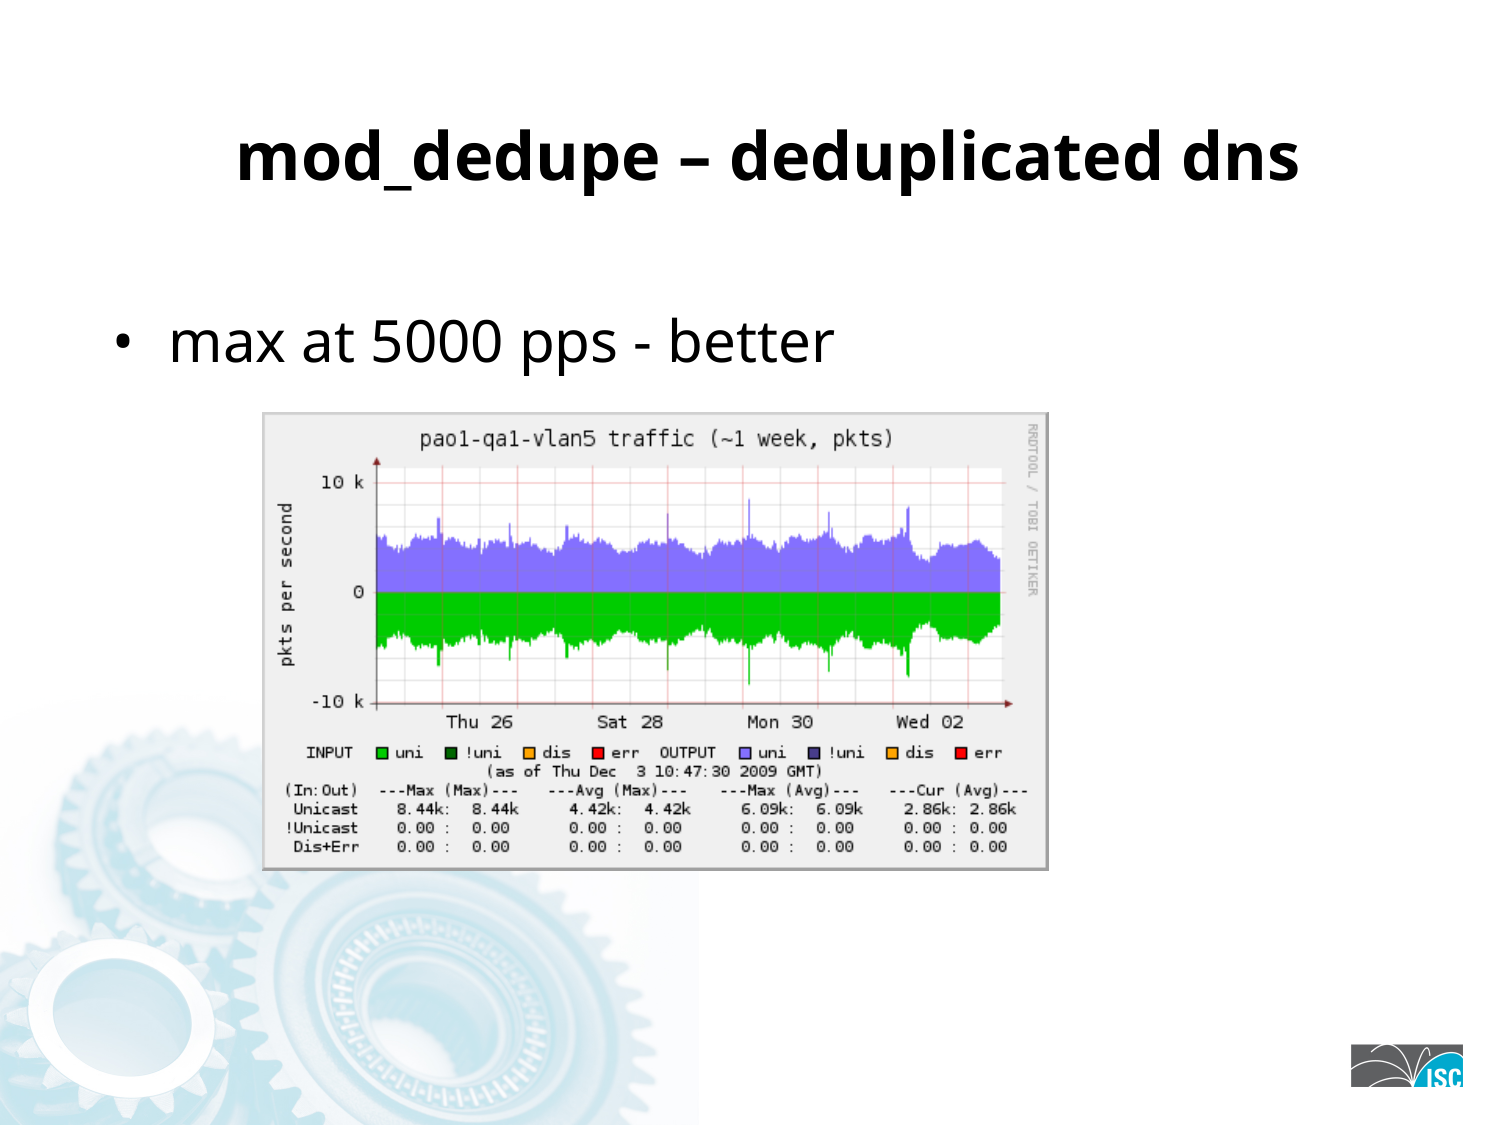

# mod_dedupe – deduplicated dns
max at 5000 pps - better